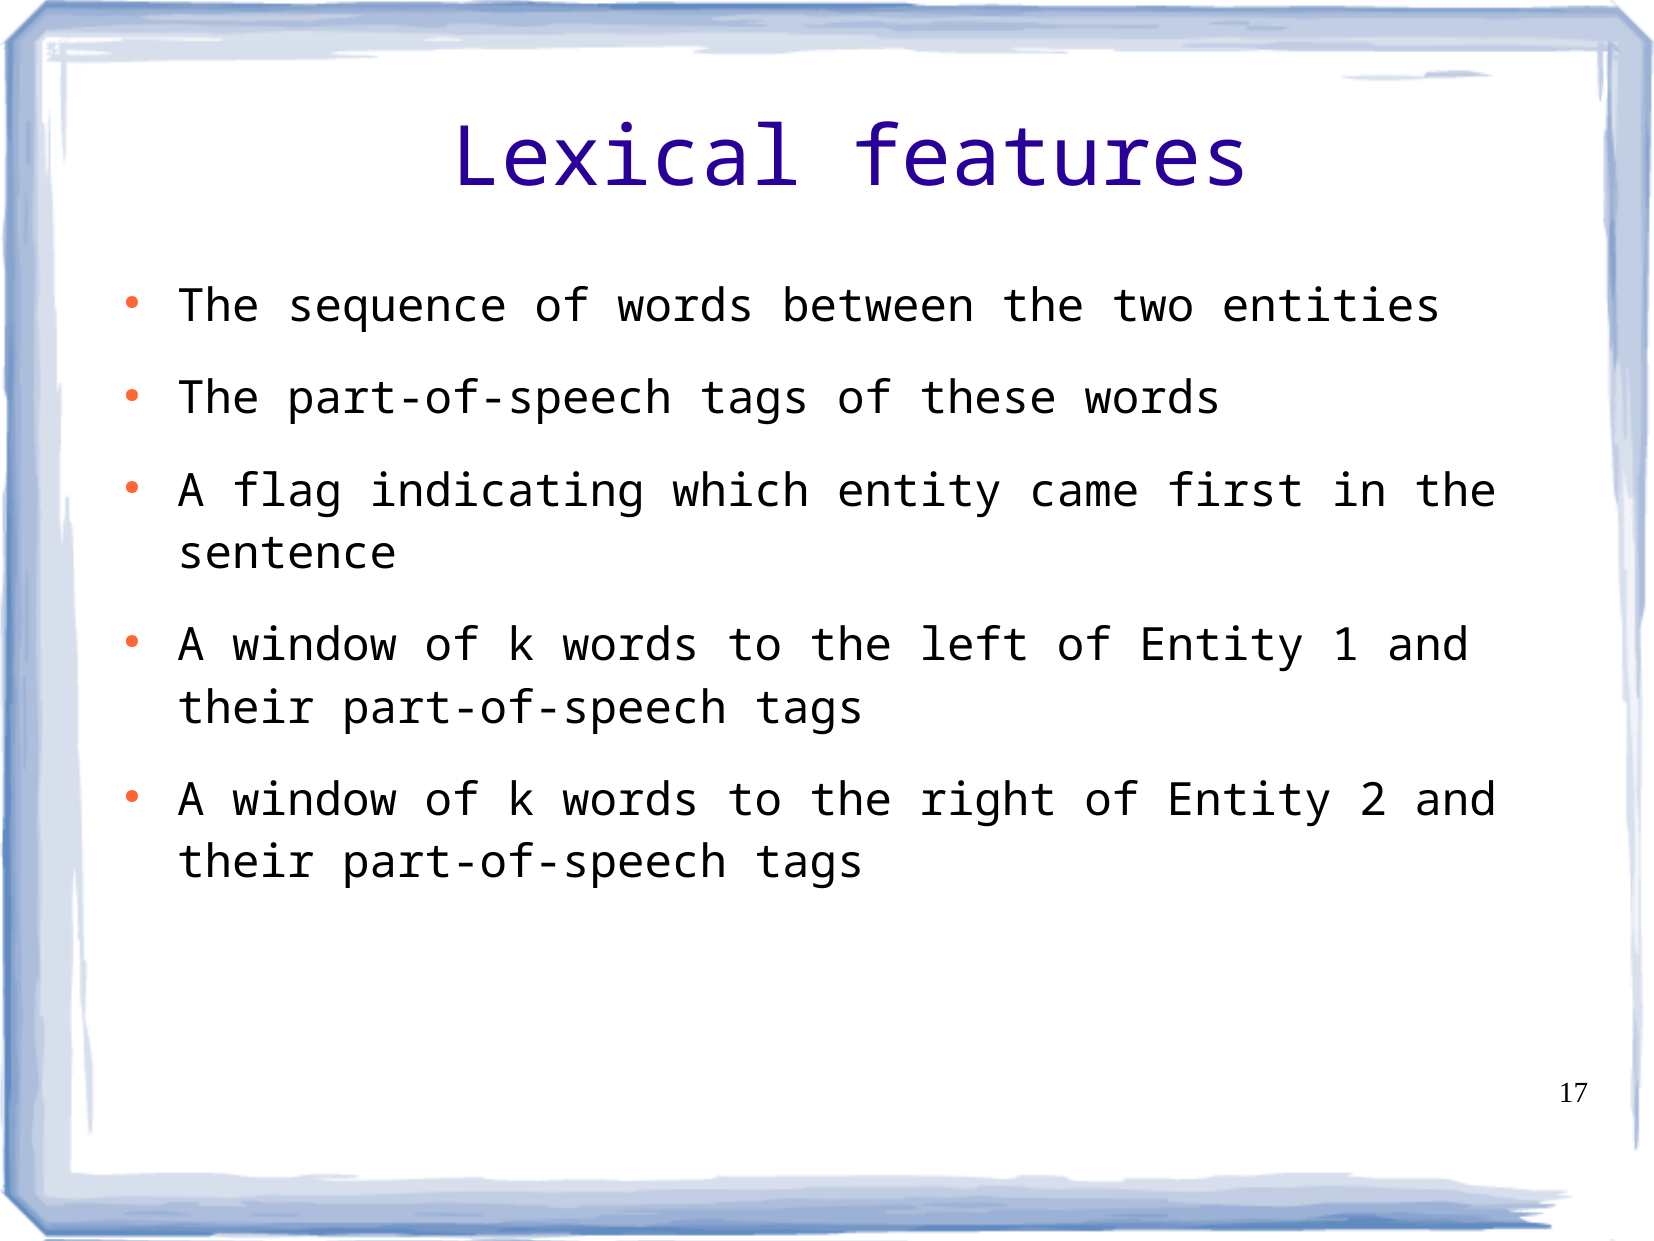

# Lexical features
The sequence of words between the two entities
The part-of-speech tags of these words
A flag indicating which entity came first in the sentence
A window of k words to the left of Entity 1 and their part-of-speech tags
A window of k words to the right of Entity 2 and their part-of-speech tags
17